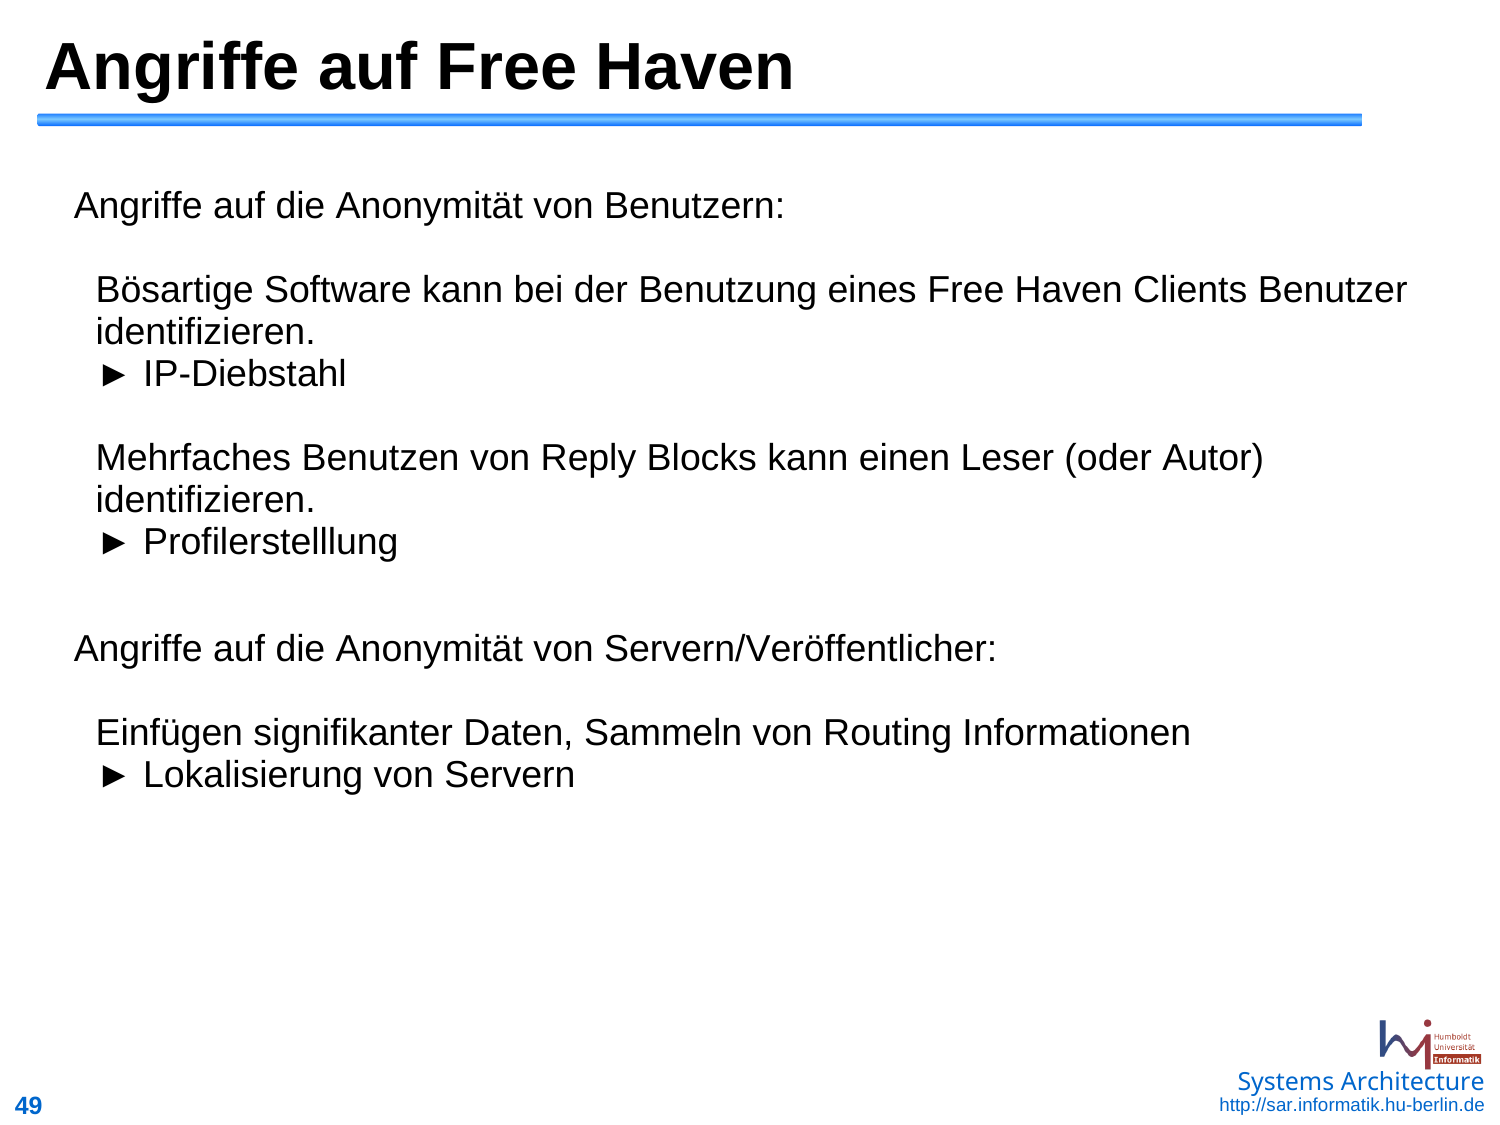

# Angriffe auf Free Haven
Angriffe auf die Anonymität von Benutzern:
Bösartige Software kann bei der Benutzung eines Free Haven Clients Benutzer
identifizieren.
► IP-Diebstahl
Mehrfaches Benutzen von Reply Blocks kann einen Leser (oder Autor)
identifizieren.
► Profilerstelllung
Angriffe auf die Anonymität von Servern/Veröffentlicher:
	Einfügen signifikanter Daten, Sammeln von Routing Informationen
	► Lokalisierung von Servern